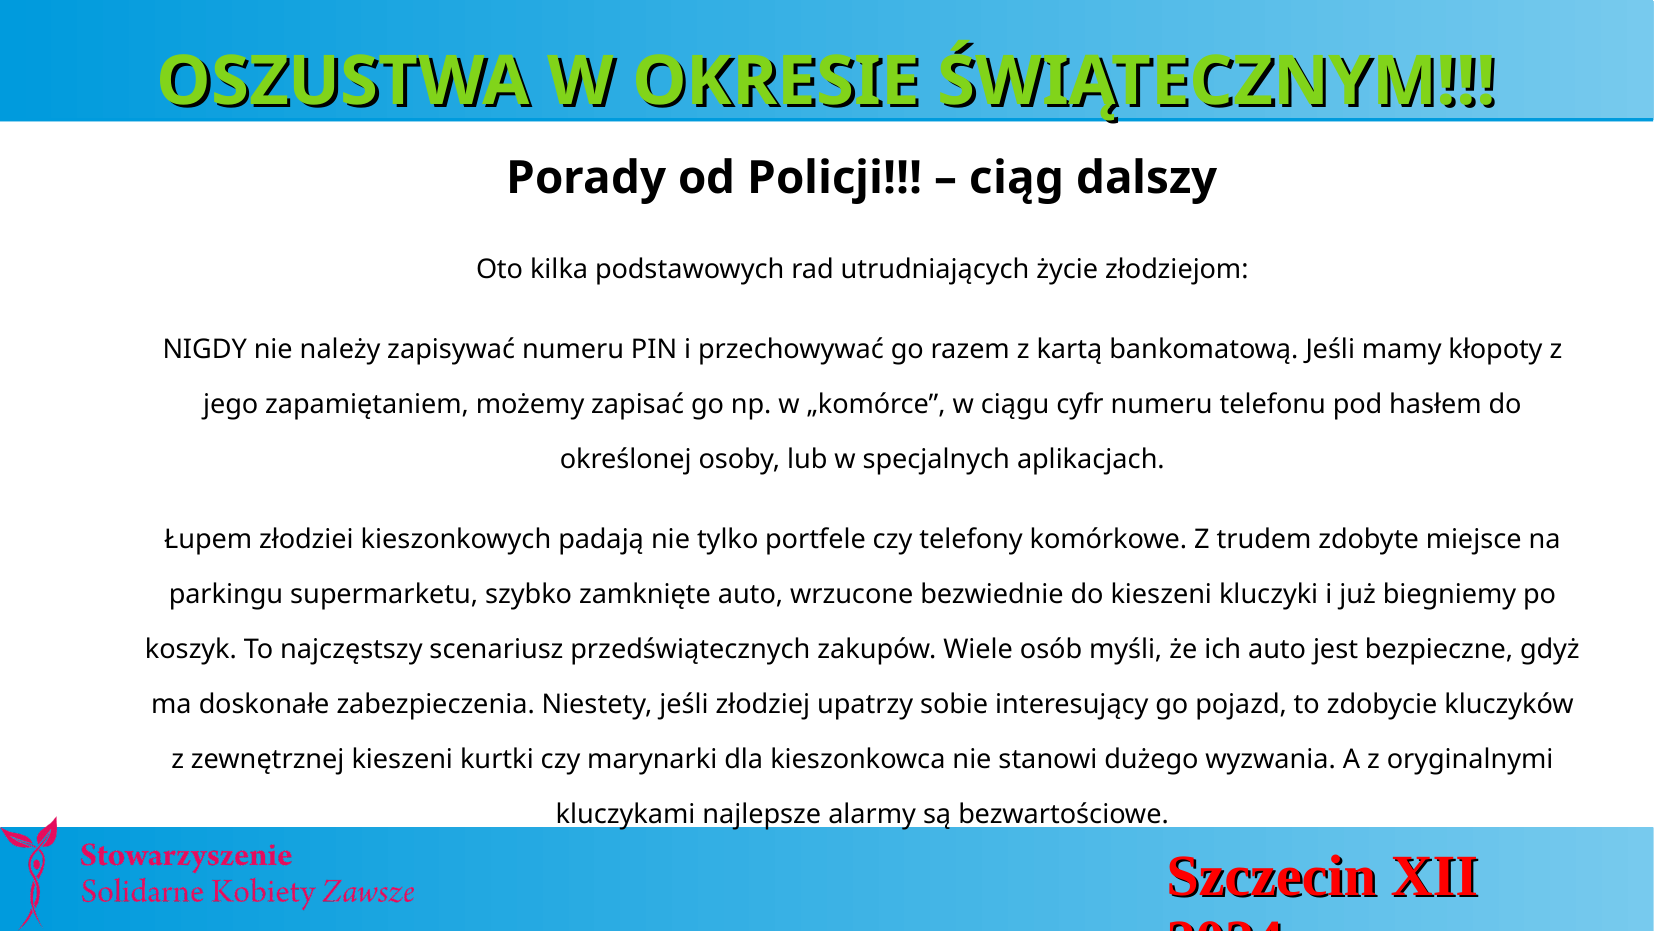

# OSZUSTWA W OKRESIE ŚWIĄTECZNYM!!!
Porady od Policji!!! – ciąg dalszy
Oto kilka podstawowych rad utrudniających życie złodziejom:
NIGDY nie należy zapisywać numeru PIN i przechowywać go razem z kartą bankomatową. Jeśli mamy kłopoty z jego zapamiętaniem, możemy zapisać go np. w „komórce”, w ciągu cyfr numeru telefonu pod hasłem do określonej osoby, lub w specjalnych aplikacjach.
Łupem złodziei kieszonkowych padają nie tylko portfele czy telefony komórkowe. Z trudem zdobyte miejsce na parkingu supermarketu, szybko zamknięte auto, wrzucone bezwiednie do kieszeni kluczyki i już biegniemy po koszyk. To najczęstszy scenariusz przedświątecznych zakupów. Wiele osób myśli, że ich auto jest bezpieczne, gdyż ma doskonałe zabezpieczenia. Niestety, jeśli złodziej upatrzy sobie interesujący go pojazd, to zdobycie kluczyków z zewnętrznej kieszeni kurtki czy marynarki dla kieszonkowca nie stanowi dużego wyzwania. A z oryginalnymi kluczykami najlepsze alarmy są bezwartościowe.
Szczecin XII 2024
7